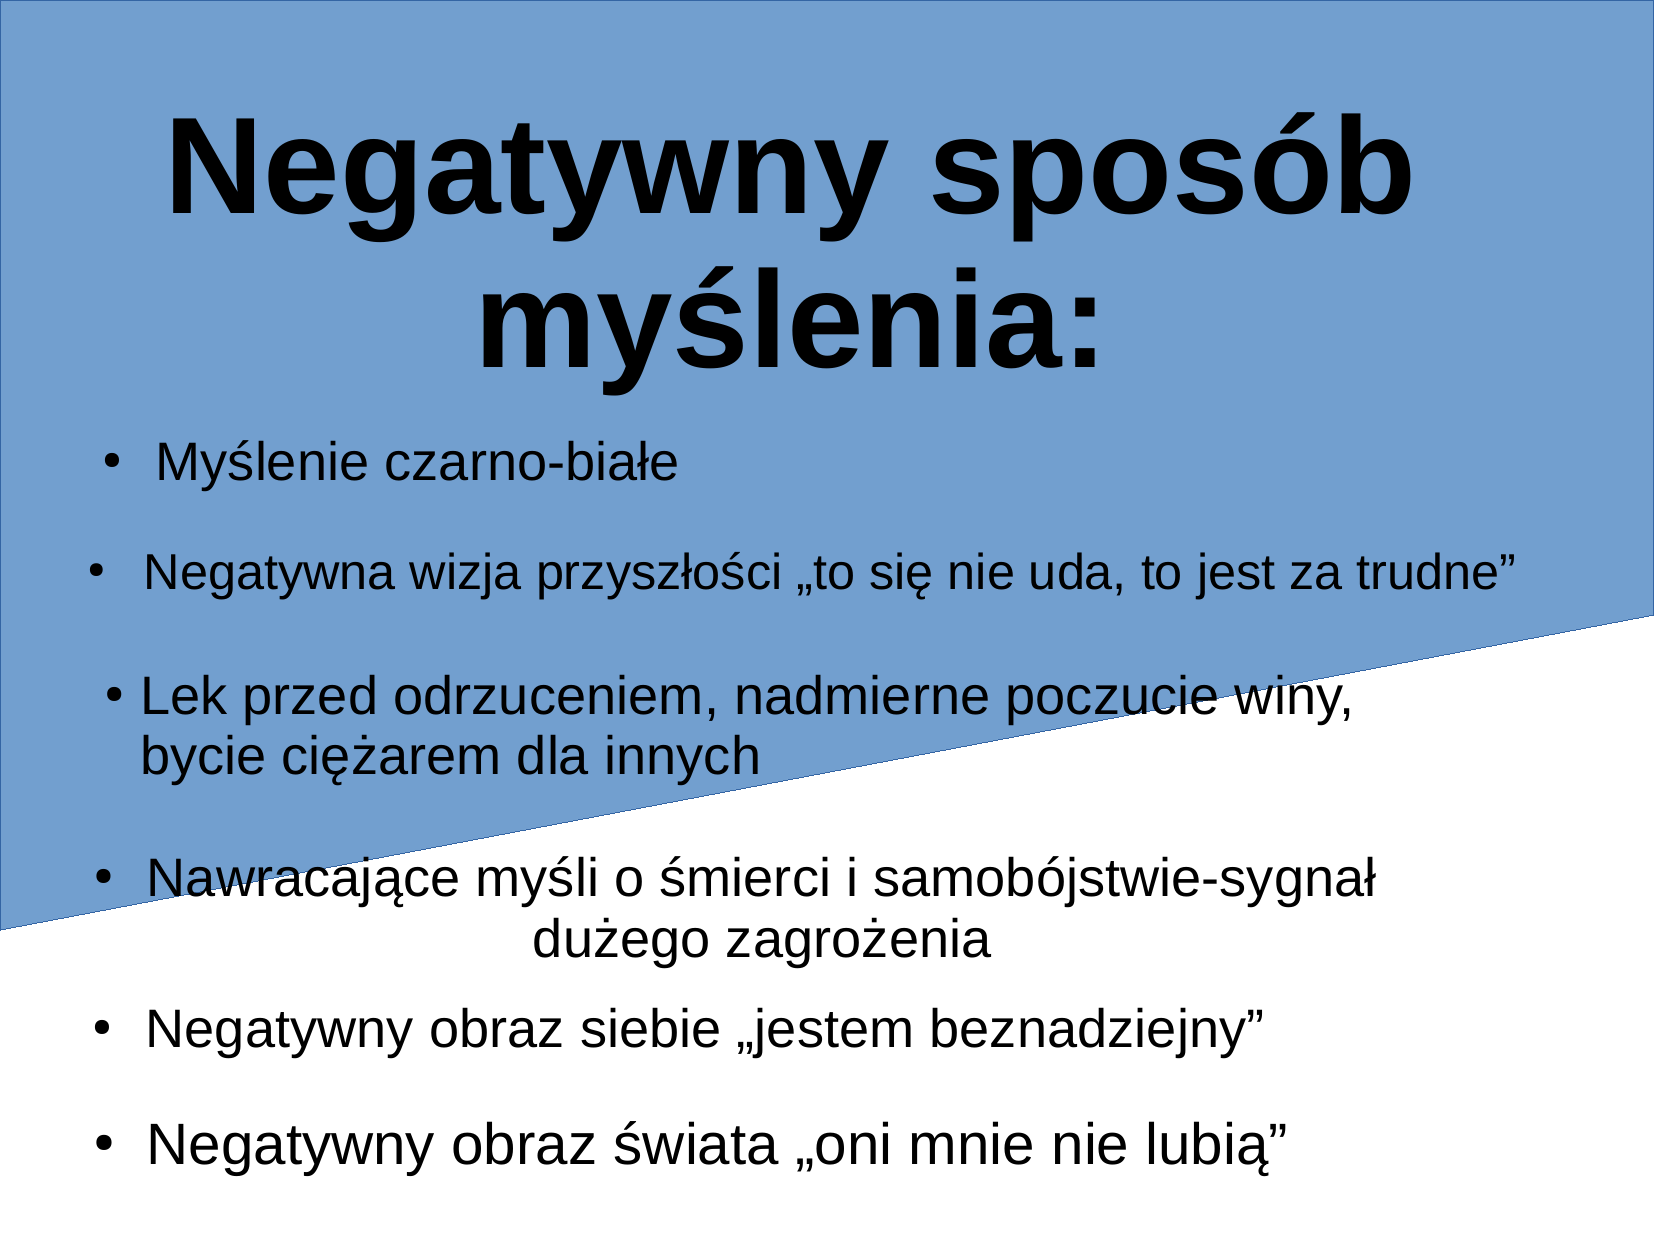

# Negatywny sposób myślenia:
Myślenie czarno-białe
Negatywna wizja przyszłości „to się nie uda, to jest za trudne”
Lek przed odrzuceniem, nadmierne poczucie winy, bycie ciężarem dla innych
Nawracające myśli o śmierci i samobójstwie-sygnał dużego zagrożenia
Negatywny obraz siebie „jestem beznadziejny”
Negatywny obraz świata „oni mnie nie lubią”